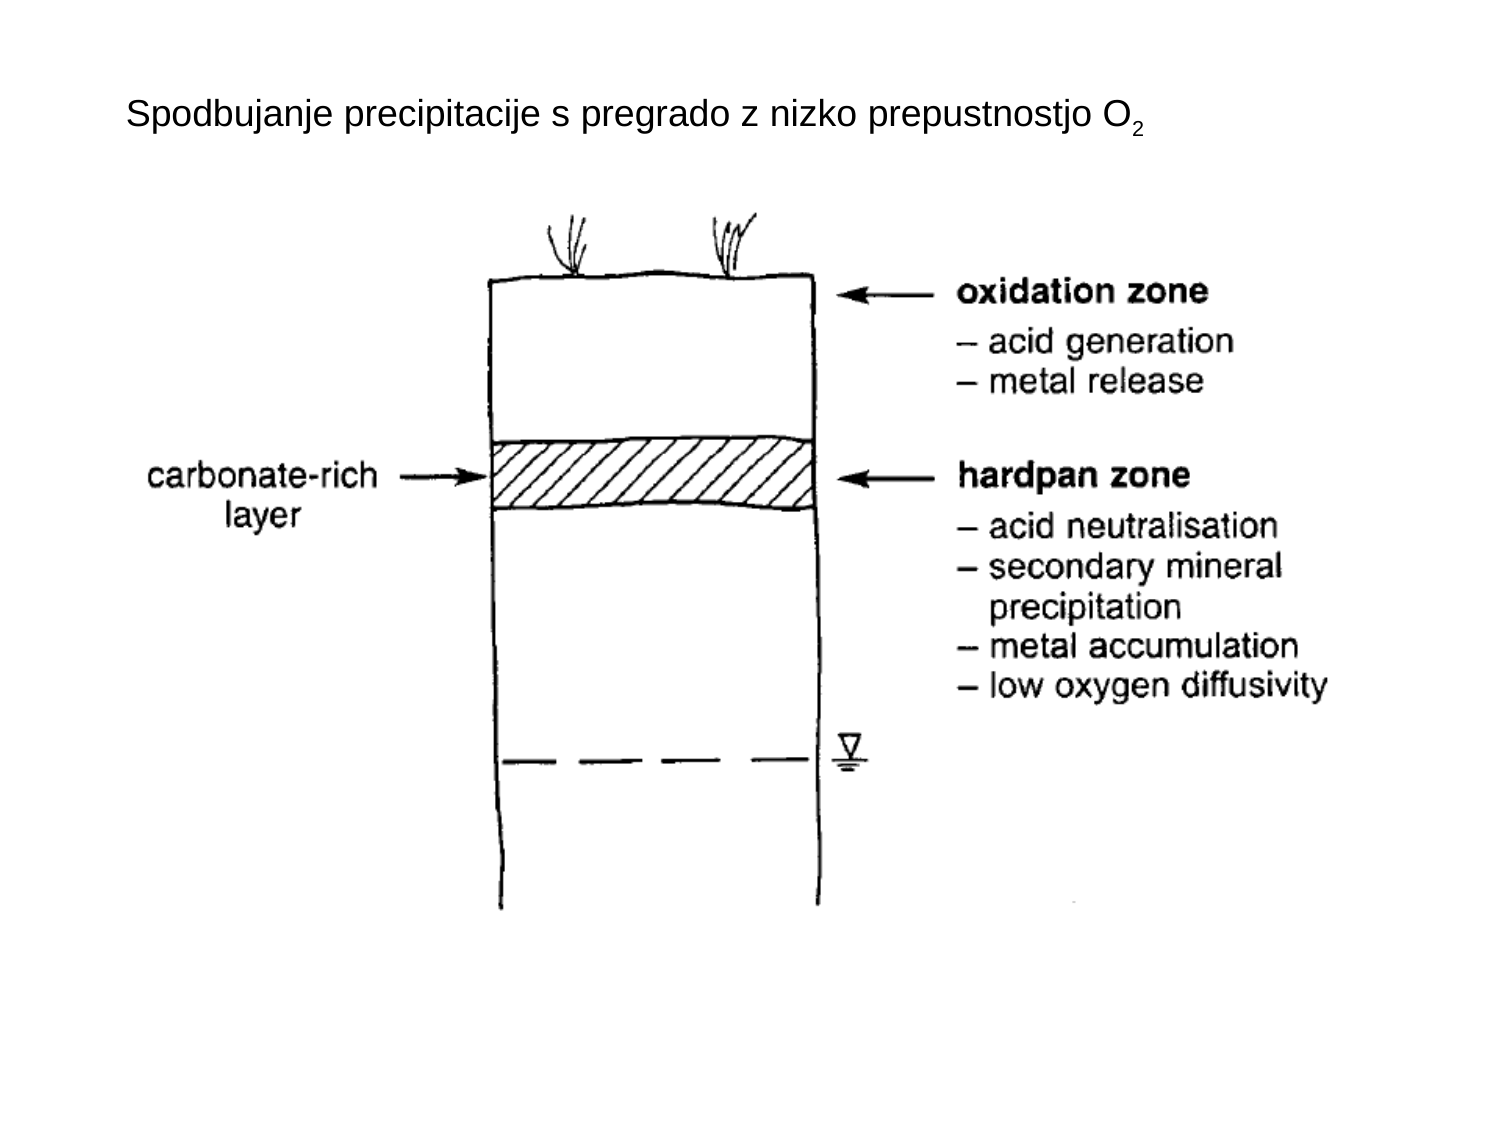

Spodbujanje precipitacije s pregrado z nizko prepustnostjo O2